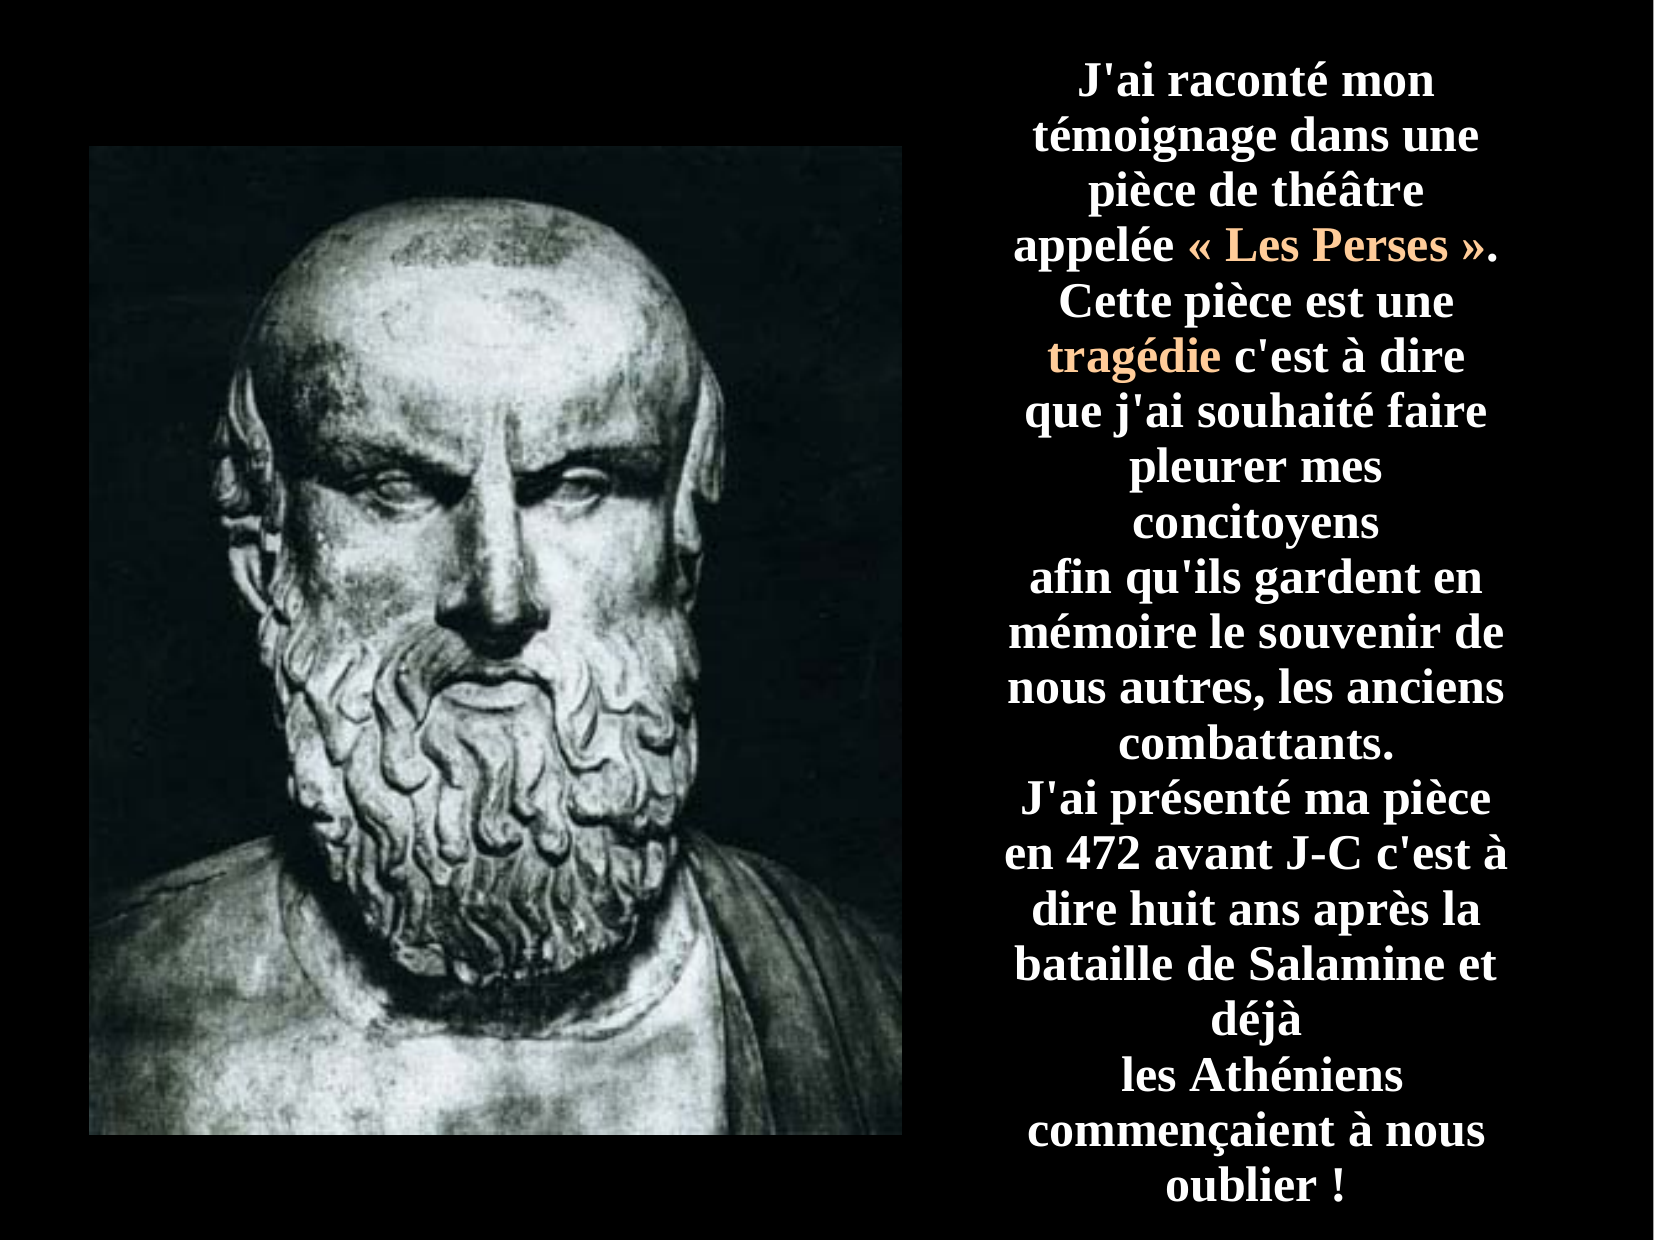

J'ai raconté mon témoignage dans une pièce de théâtre appelée « Les Perses ».
Cette pièce est une tragédie c'est à dire que j'ai souhaité faire pleurer mes concitoyens
afin qu'ils gardent en mémoire le souvenir de nous autres, les anciens combattants.
J'ai présenté ma pièce en 472 avant J-C c'est à dire huit ans après la bataille de Salamine et déjà
 les Athéniens commençaient à nous oublier !